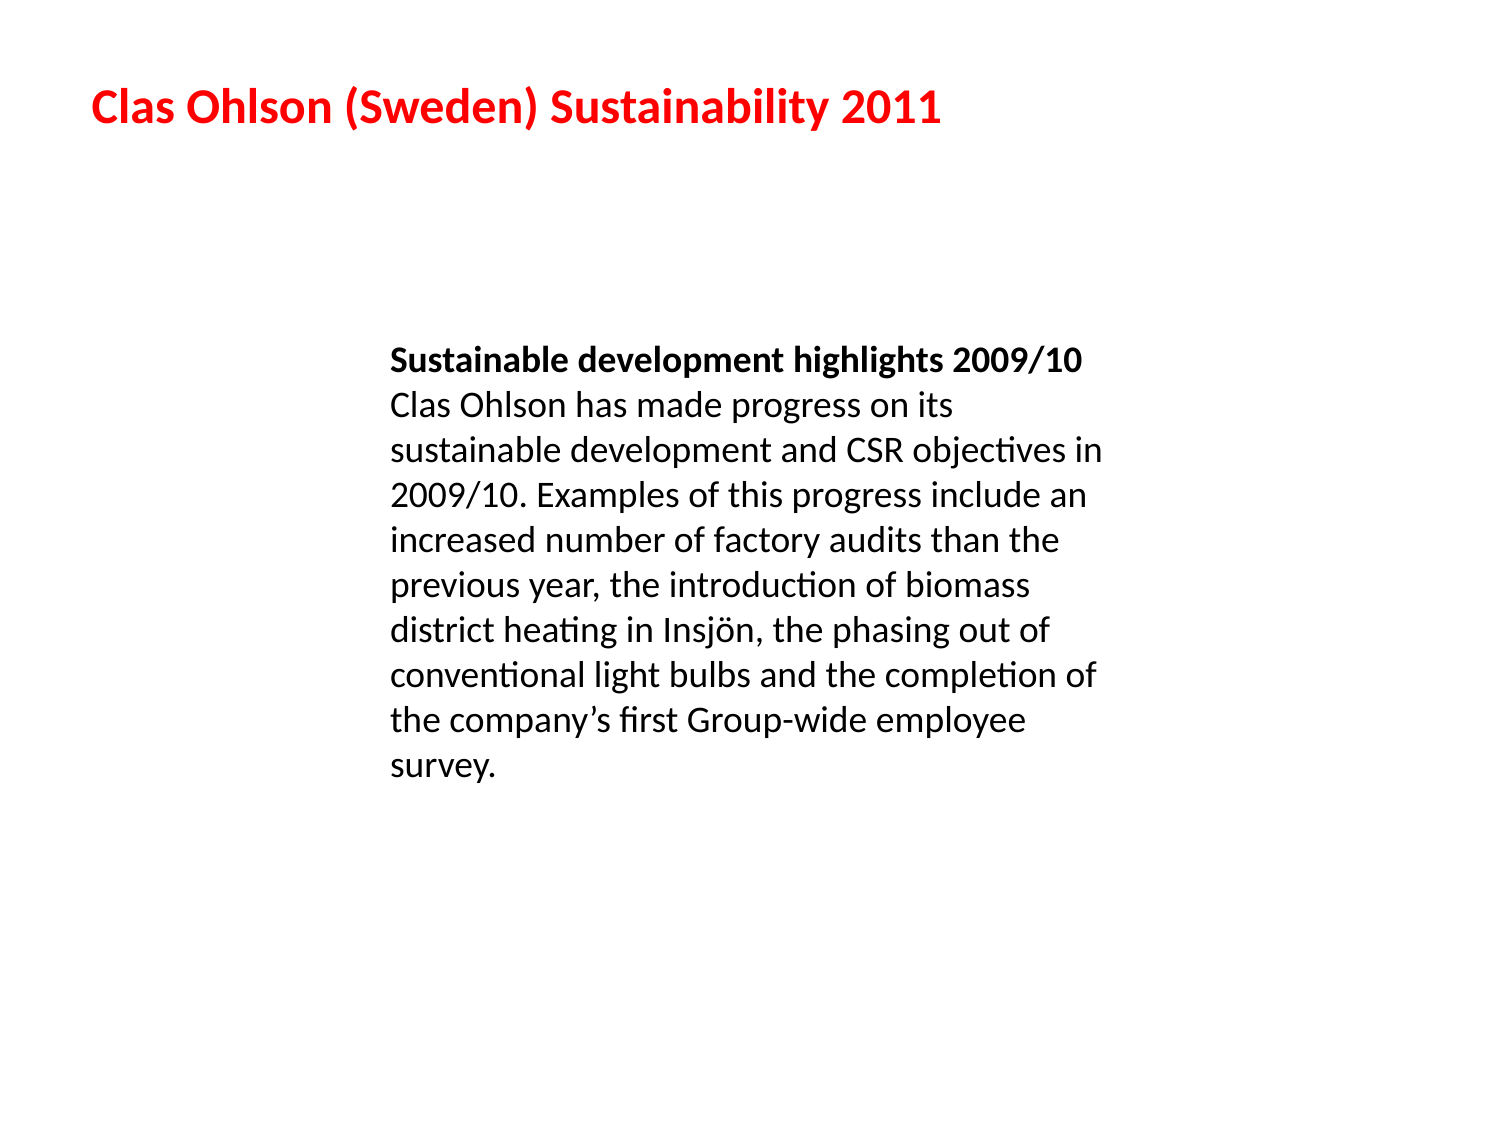

Clas Ohlson (Sweden) Sustainability 2011
Sustainable development highlights 2009/10
Clas Ohlson has made progress on its sustainable development and CSR objectives in 2009/10. Examples of this progress include an increased number of factory audits than the previous year, the introduction of biomass district heating in Insjön, the phasing out of conventional light bulbs and the completion of the company’s first Group-wide employee survey.